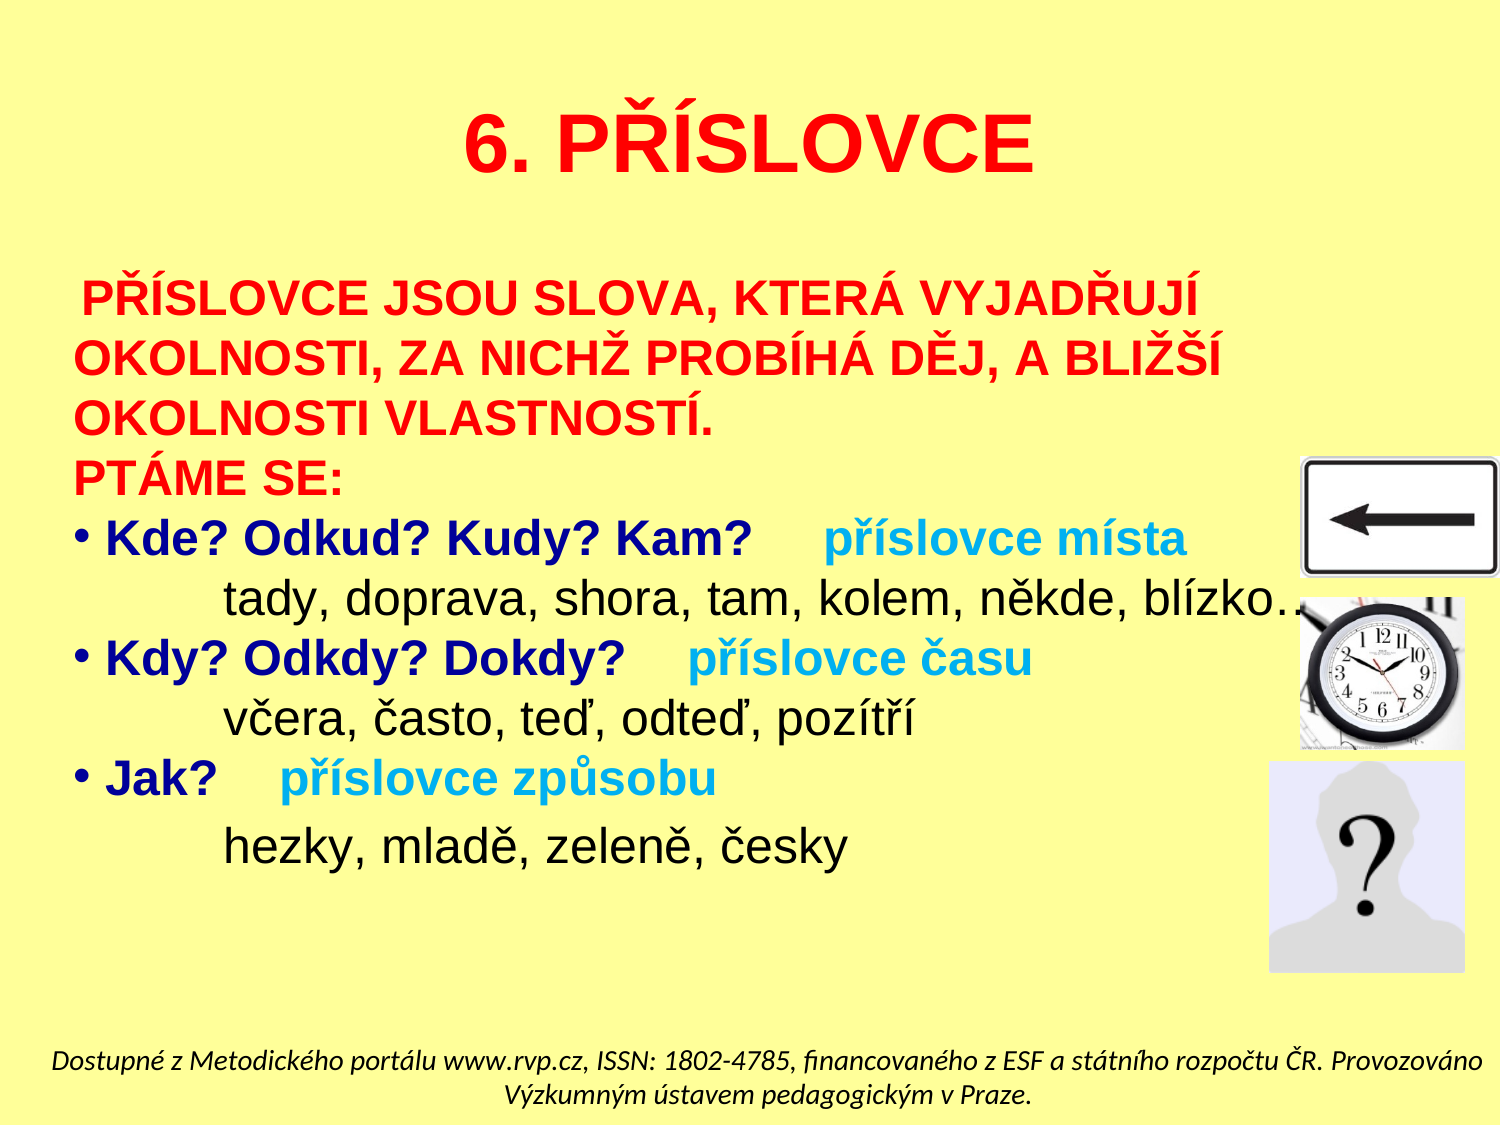

# 6. PŘÍSLOVCE
PŘÍSLOVCE JSOU SLOVA, KTERÁ VYJADŘUJÍ OKOLNOSTI, ZA NICHŽ PROBÍHÁ DĚJ, A BLIŽŠÍ OKOLNOSTI VLASTNOSTÍ.
PTÁME SE:
 Kde? Odkud? Kudy? Kam?	příslovce místa
	tady, doprava, shora, tam, kolem, někde, blízko…
 Kdy? Odkdy? Dokdy?	 příslovce času
	včera, často, teď, odteď, pozítří
 Jak?	 příslovce způsobu
	hezky, mladě, zeleně, česky
Dostupné z Metodického portálu www.rvp.cz, ISSN: 1802-4785, financovaného z ESF a státního rozpočtu ČR. Provozováno Výzkumným ústavem pedagogickým v Praze.